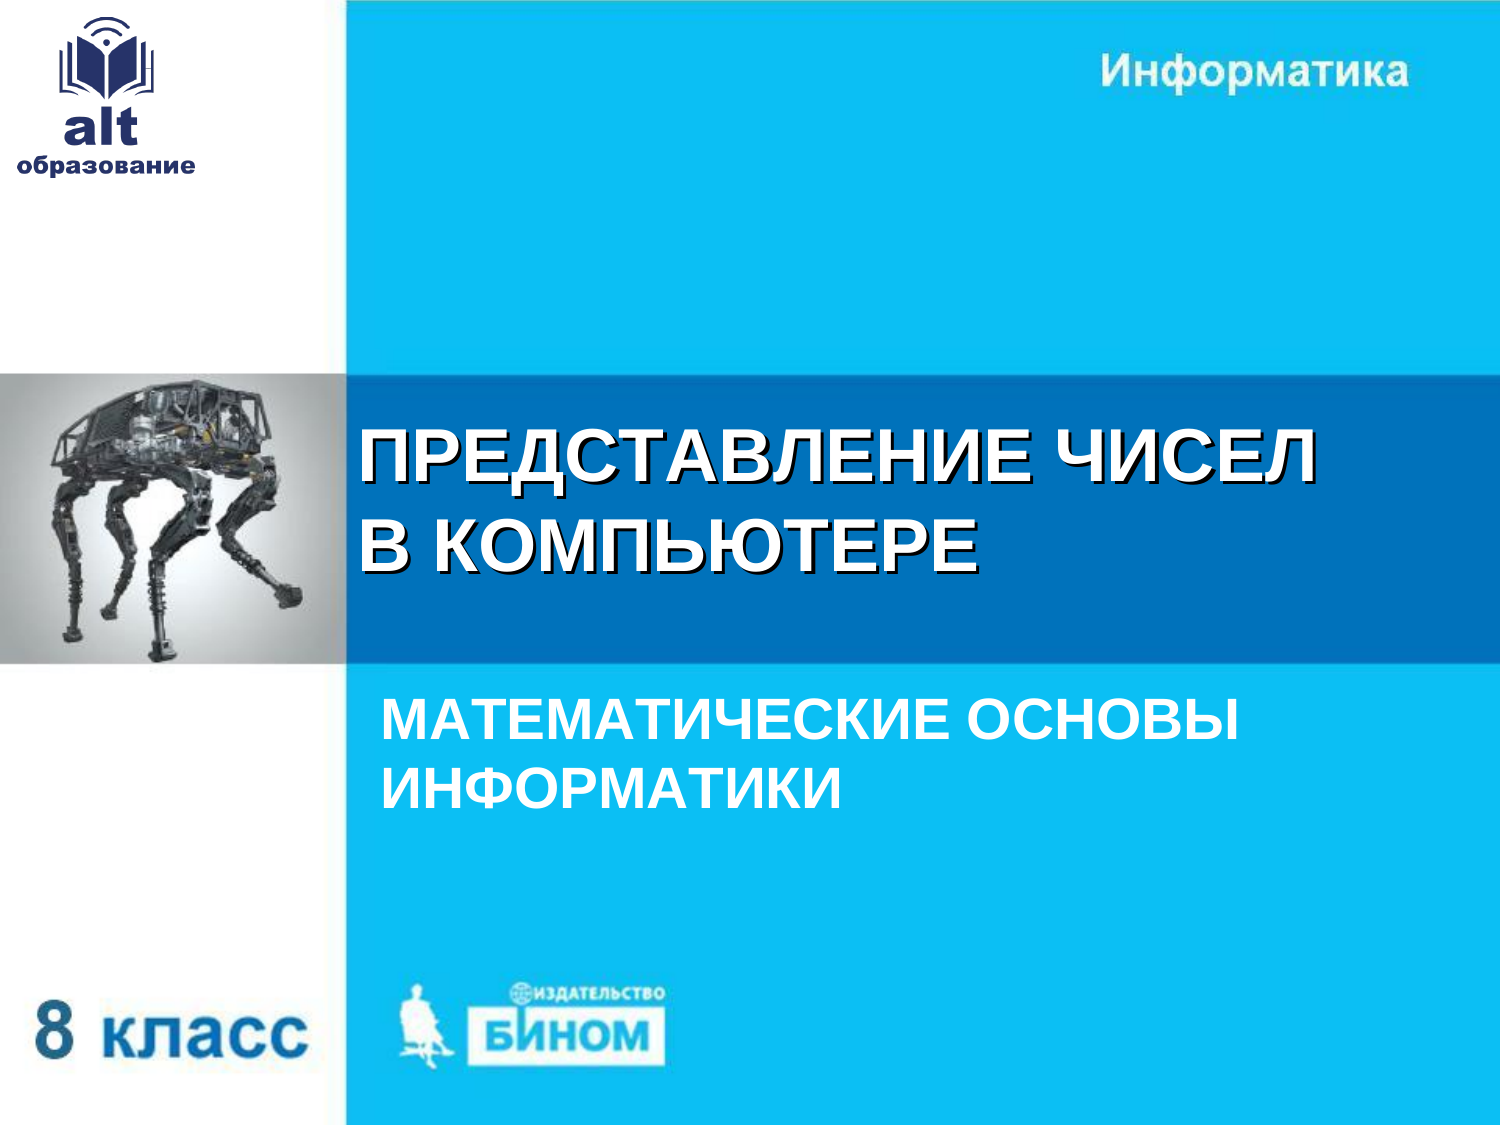

ПРЕДСТАВЛЕНИЕ ЧИСЕЛ В КОМПЬЮТЕРЕ
МАТЕМАТИЧЕСКИЕ ОСНОВЫ ИНФОРМАТИКИ